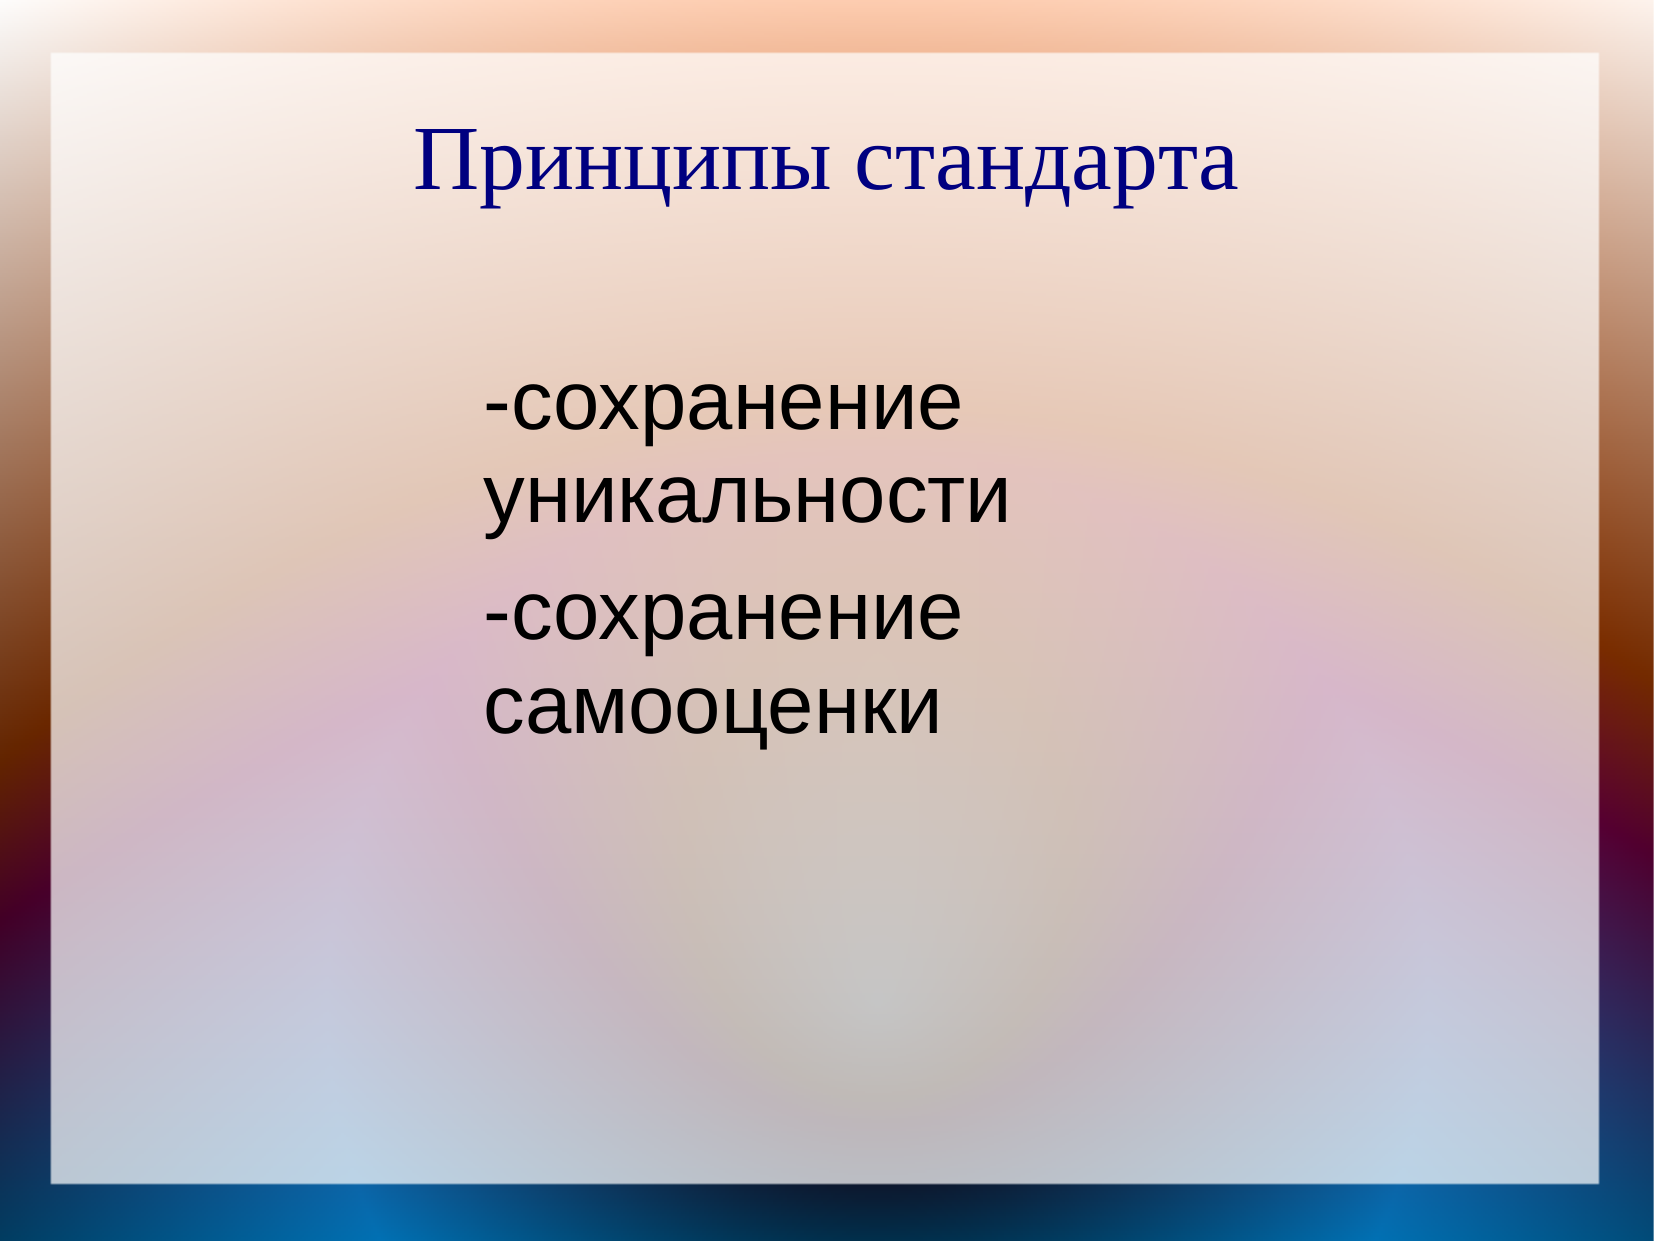

# Принципы стандарта
-сохранение уникальности
-сохранение самооценки